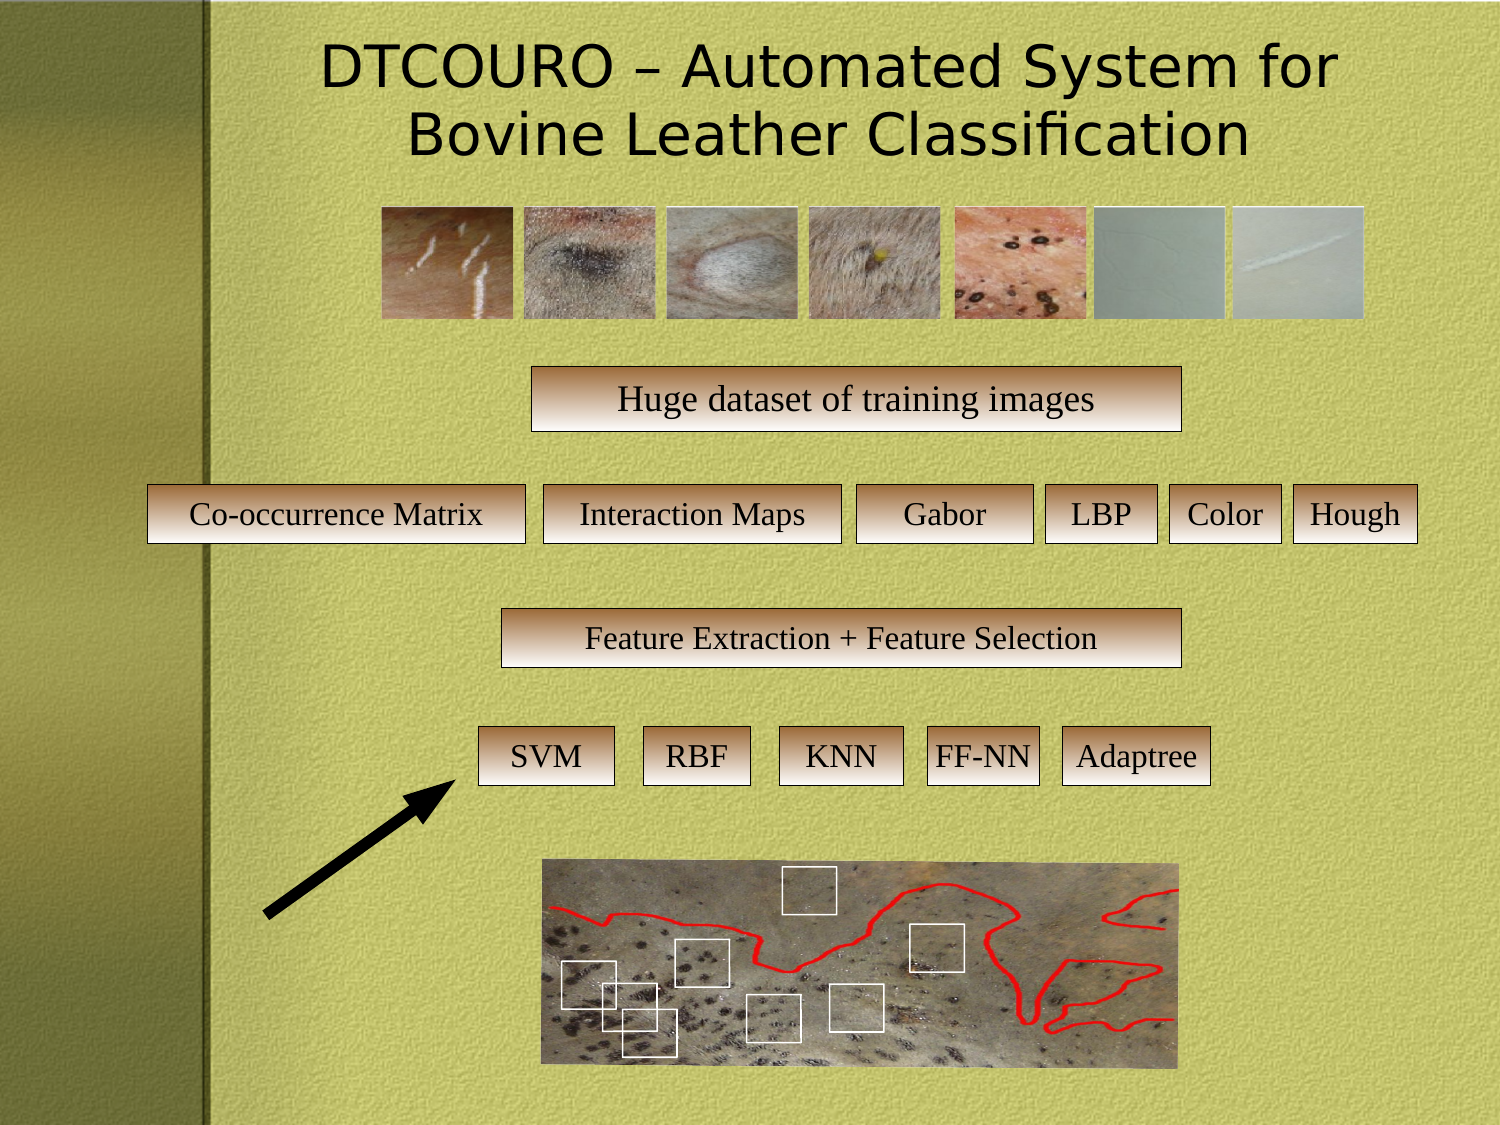

DTCOURO – Automated System for Bovine Leather Classification
Huge dataset of training images
Co-occurrence Matrix
Interaction Maps
Gabor
LBP
Color
Hough
Feature Extraction + Feature Selection
SVM
RBF
KNN
FF-NN
Adaptree